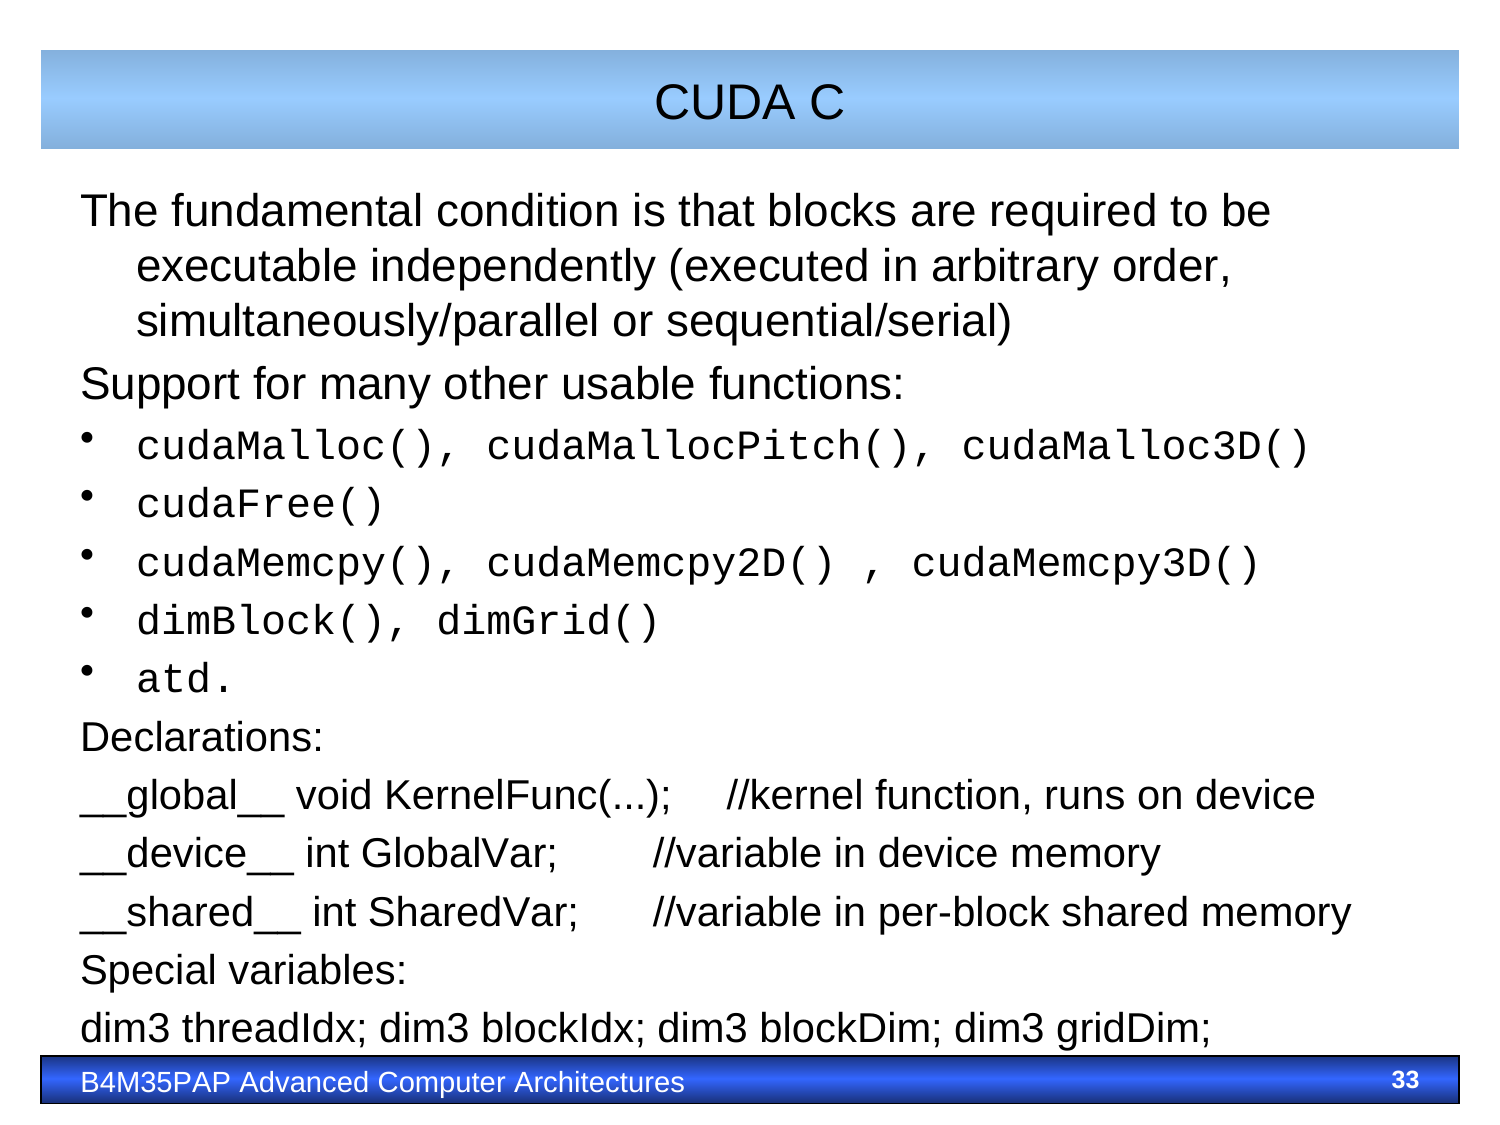

# CUDA C
The fundamental condition is that blocks are required to be executable independently (executed in arbitrary order, simultaneously/parallel or sequential/serial)
Support for many other usable functions:
cudaMalloc(), cudaMallocPitch(), cudaMalloc3D()
cudaFree()
cudaMemcpy(), cudaMemcpy2D() , cudaMemcpy3D()
dimBlock(), dimGrid()
atd.
Declarations:
__global__ void KernelFunc(...); 	//kernel function, runs on device
__device__ int GlobalVar; 		//variable in device memory
__shared__ int SharedVar; 	//variable in per-block shared memory
Special variables:
dim3 threadIdx; dim3 blockIdx; dim3 blockDim; dim3 gridDim;